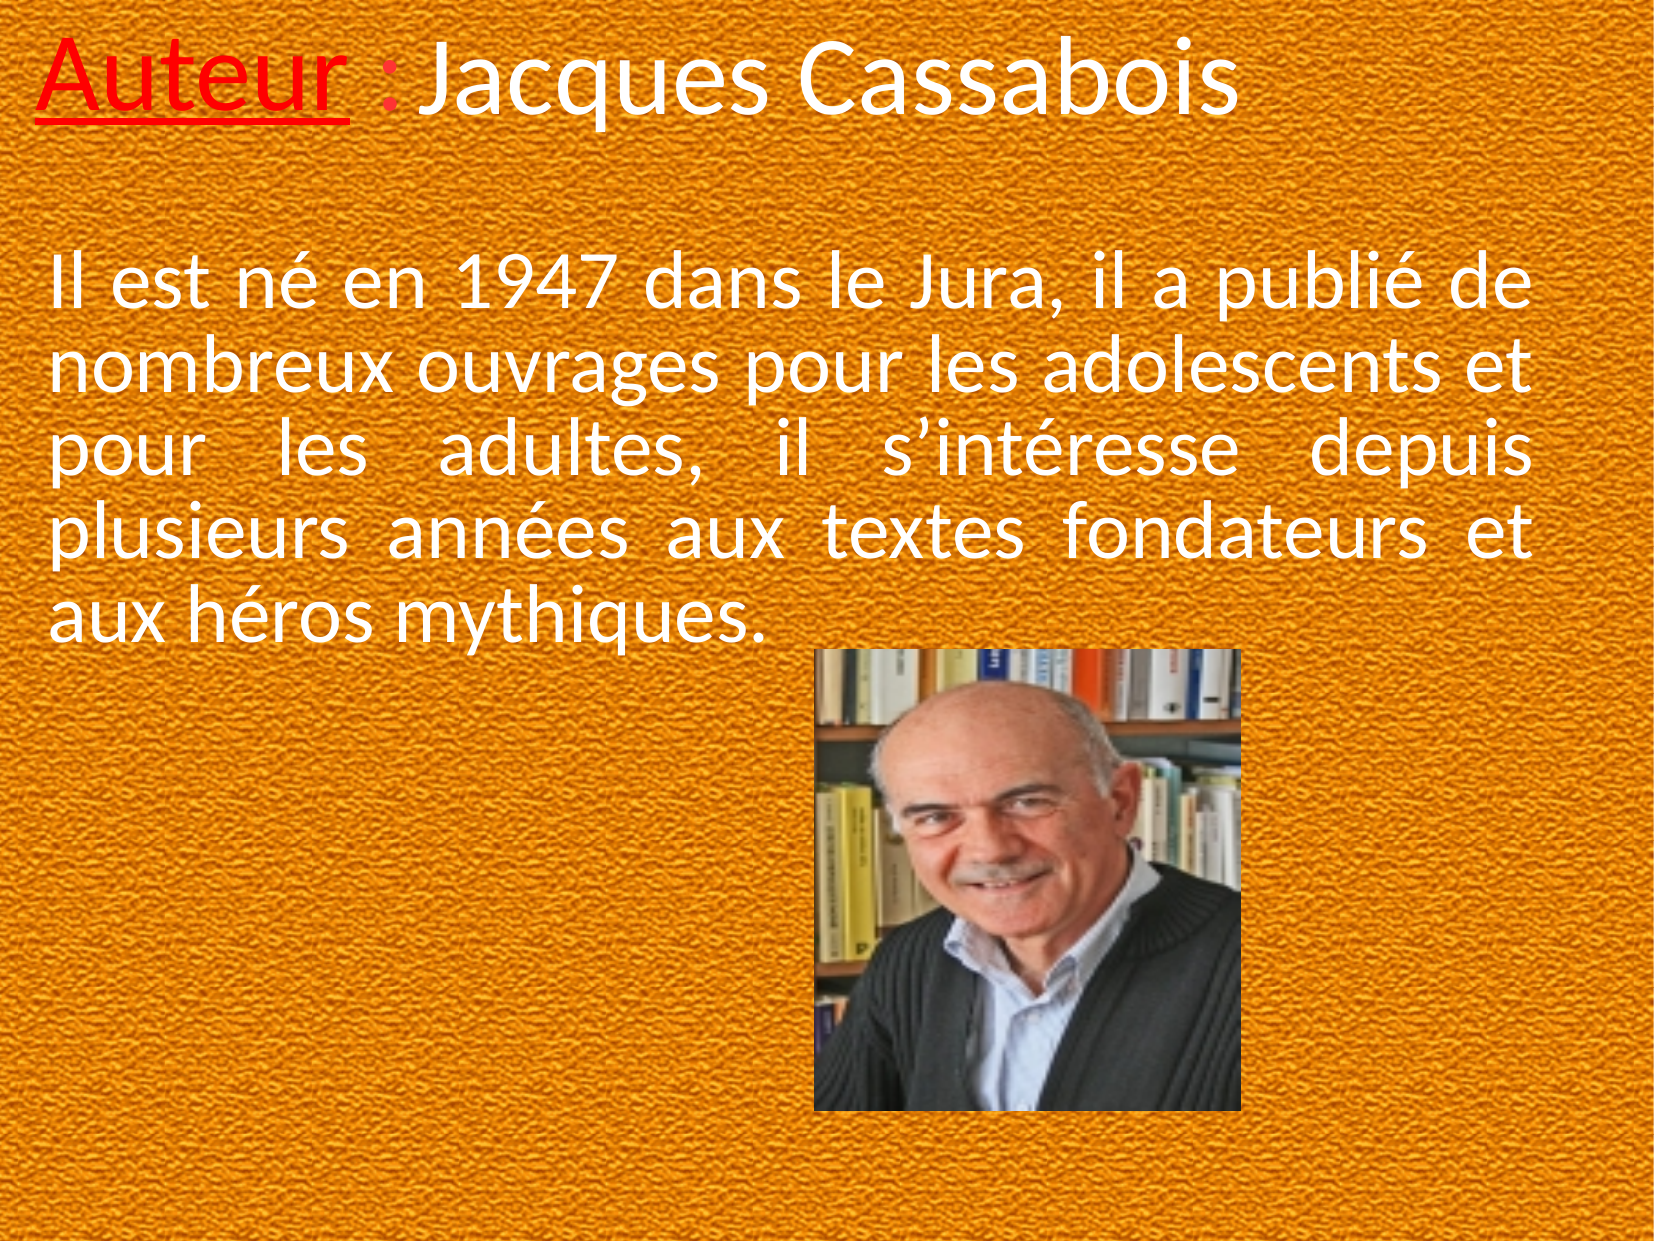

Auteur :
 Jacques Cassabois
# Il est né en 1947 dans le Jura, il a publié de nombreux ouvrages pour les adolescents et pour les adultes, il s’intéresse depuis plusieurs années aux textes fondateurs et aux héros mythiques.